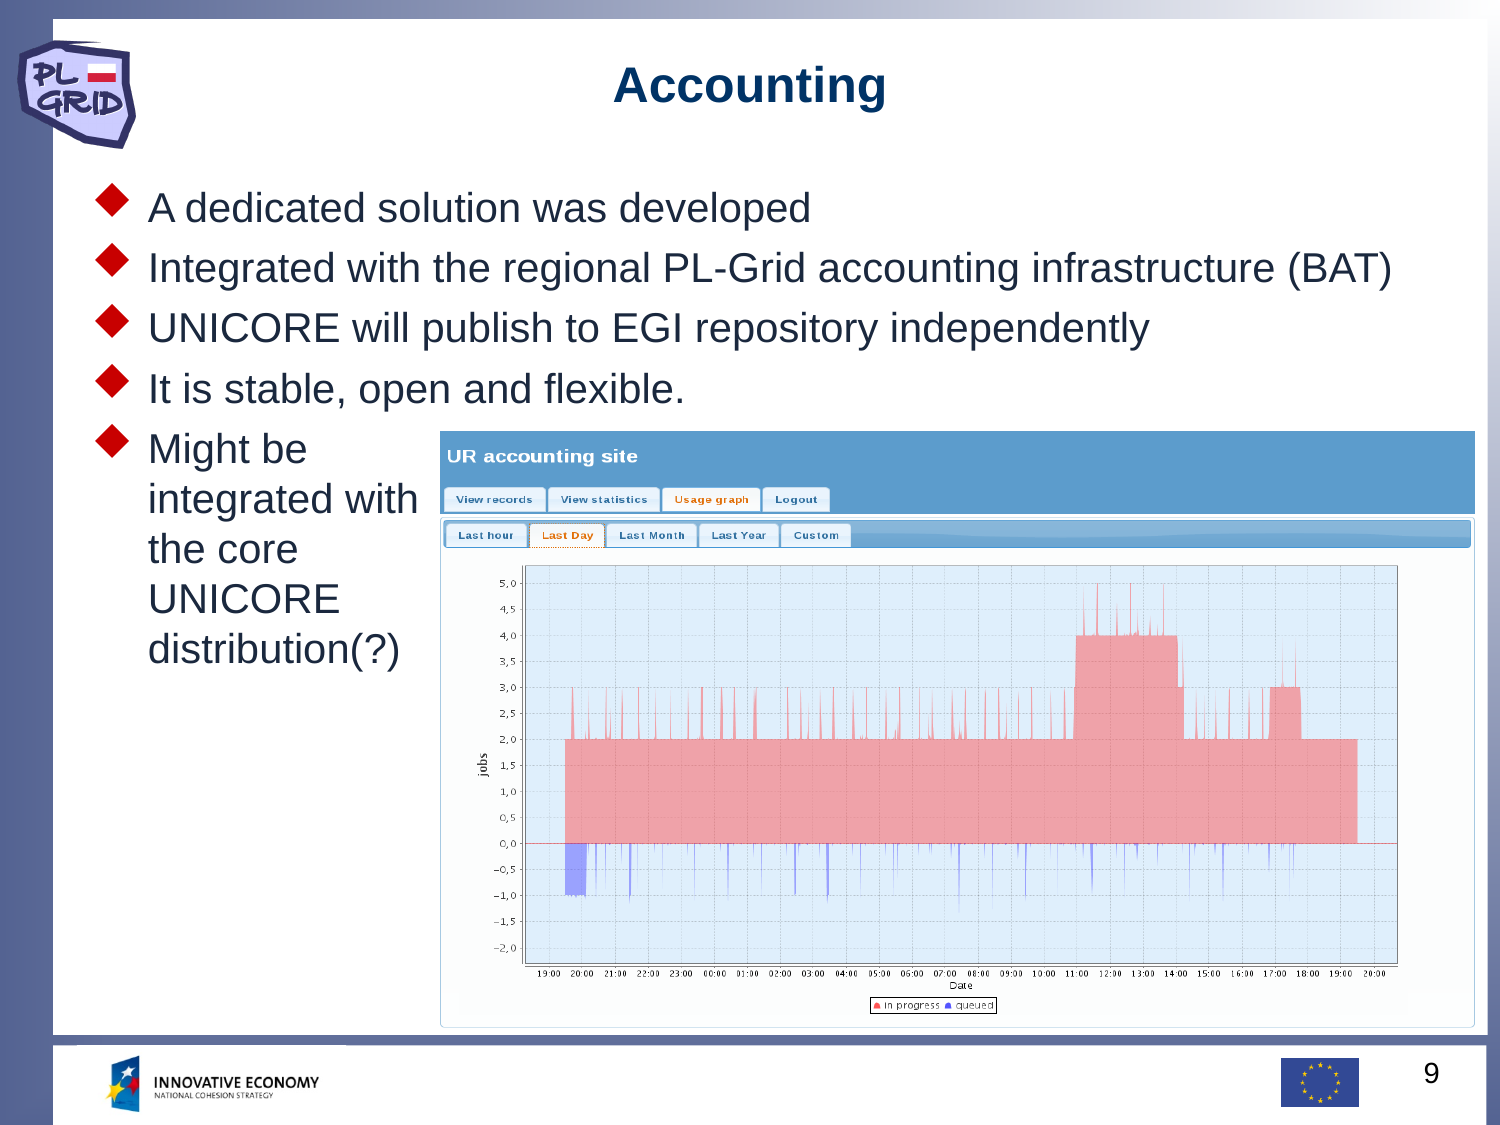

# Accounting
A dedicated solution was developed
Integrated with the regional PL-Grid accounting infrastructure (BAT)
UNICORE will publish to EGI repository independently
It is stable, open and flexible.
Might be
integrated with
the core
UNICORE
distribution(?)